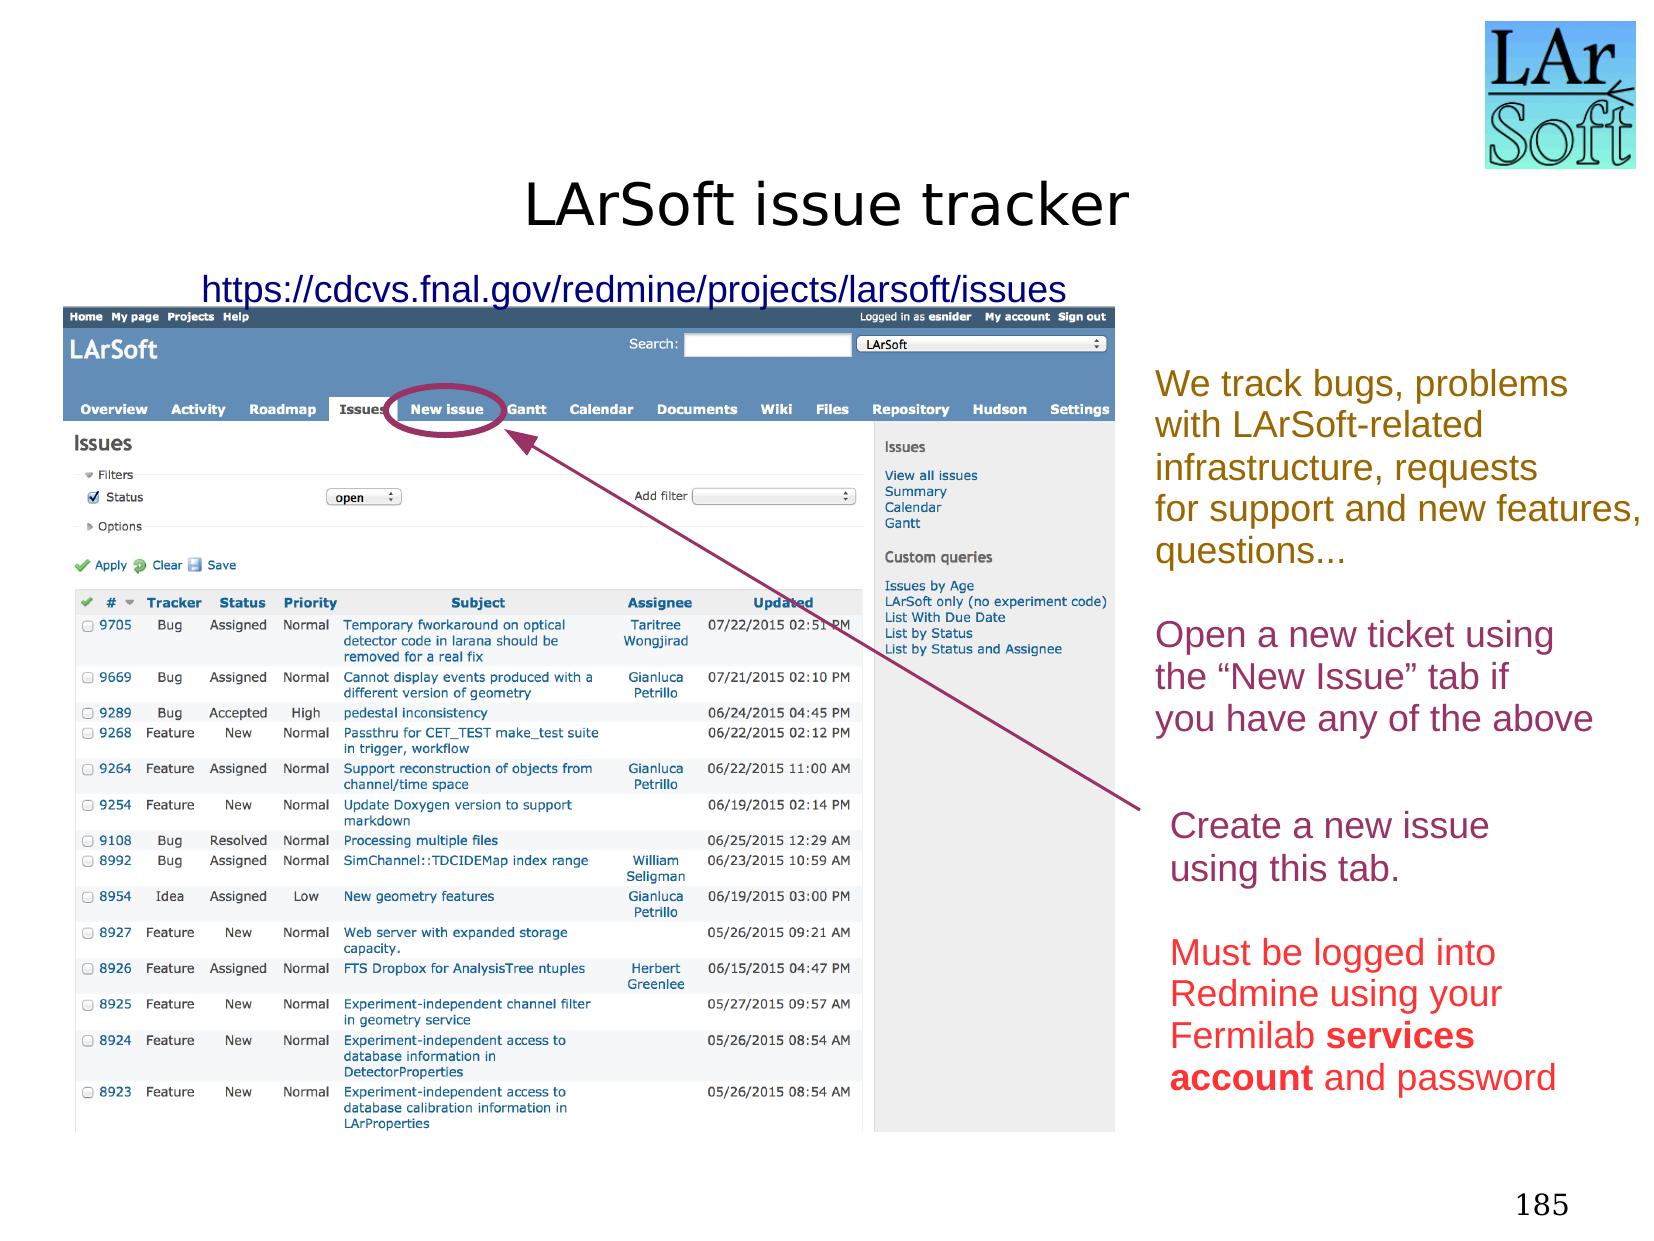

# LArSoft issue tracker
https://cdcvs.fnal.gov/redmine/projects/larsoft/issues
We track bugs, problems
with LArSoft-related
infrastructure, requests
for support and new features,
questions...
Open a new ticket using
the “New Issue” tab if
you have any of the above
Create a new issue
using this tab.
Must be logged into
Redmine using your
Fermilab services
account and password
185